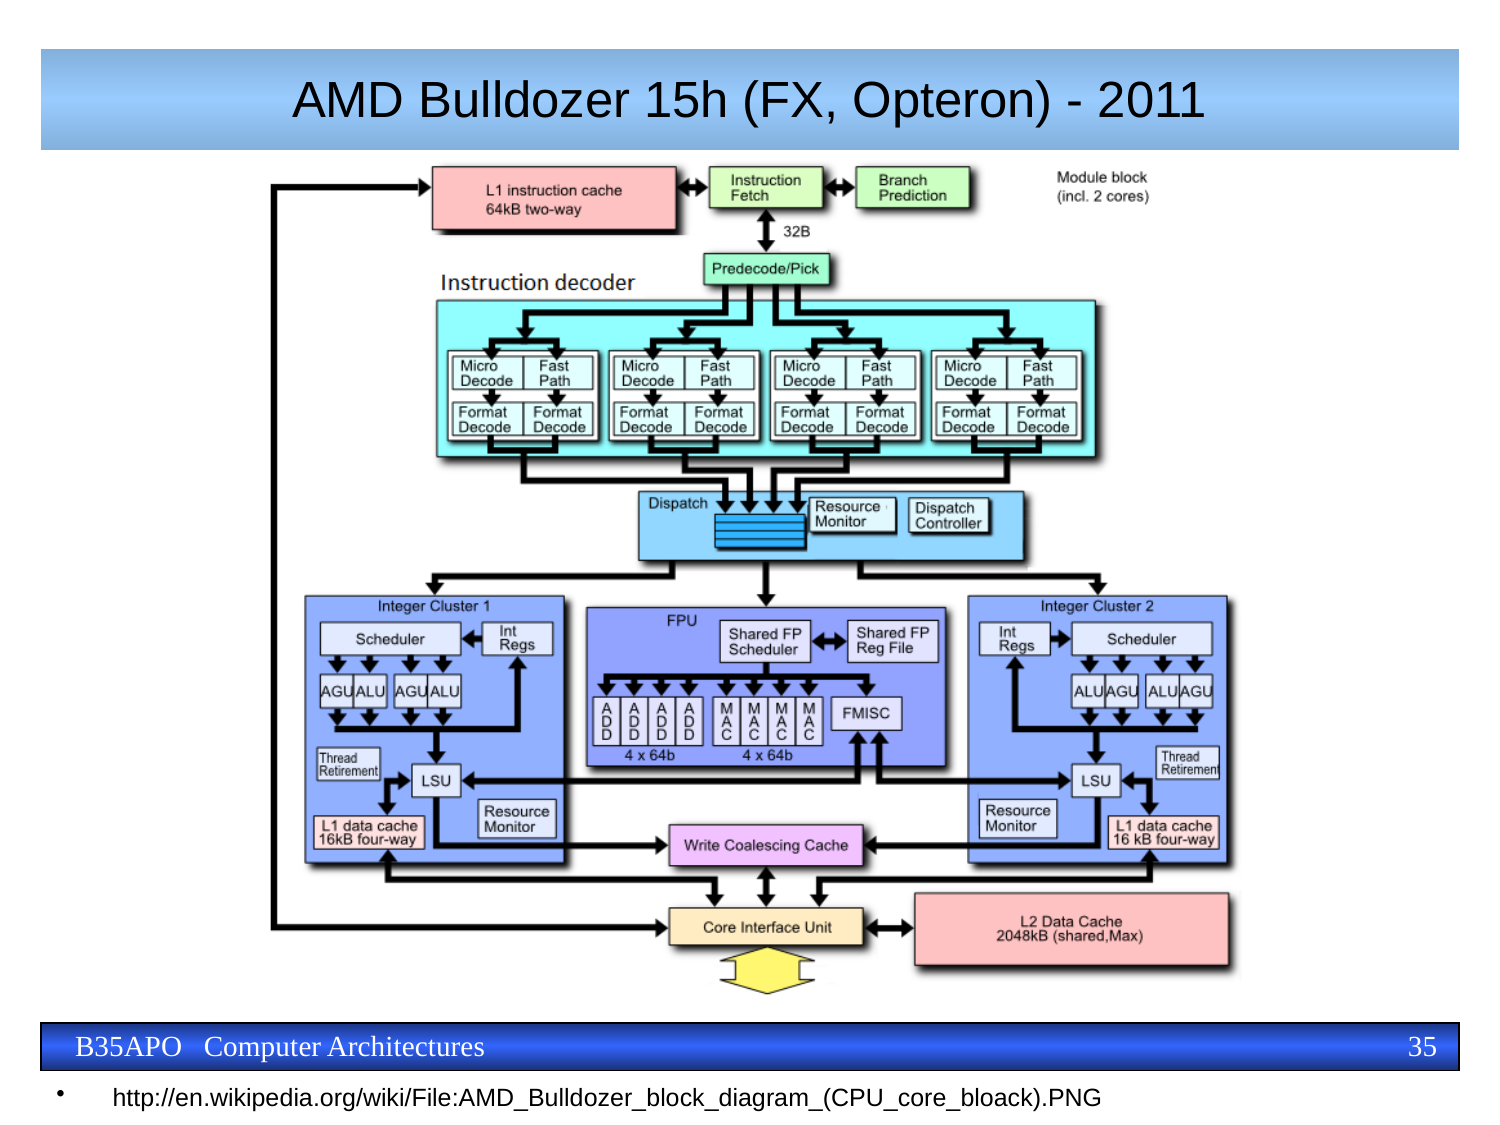

# AMD Bulldozer 15h (FX, Opteron) - 2011
B35APO Computer Architectures
35
http://en.wikipedia.org/wiki/File:AMD_Bulldozer_block_diagram_(CPU_core_bloack).PNG